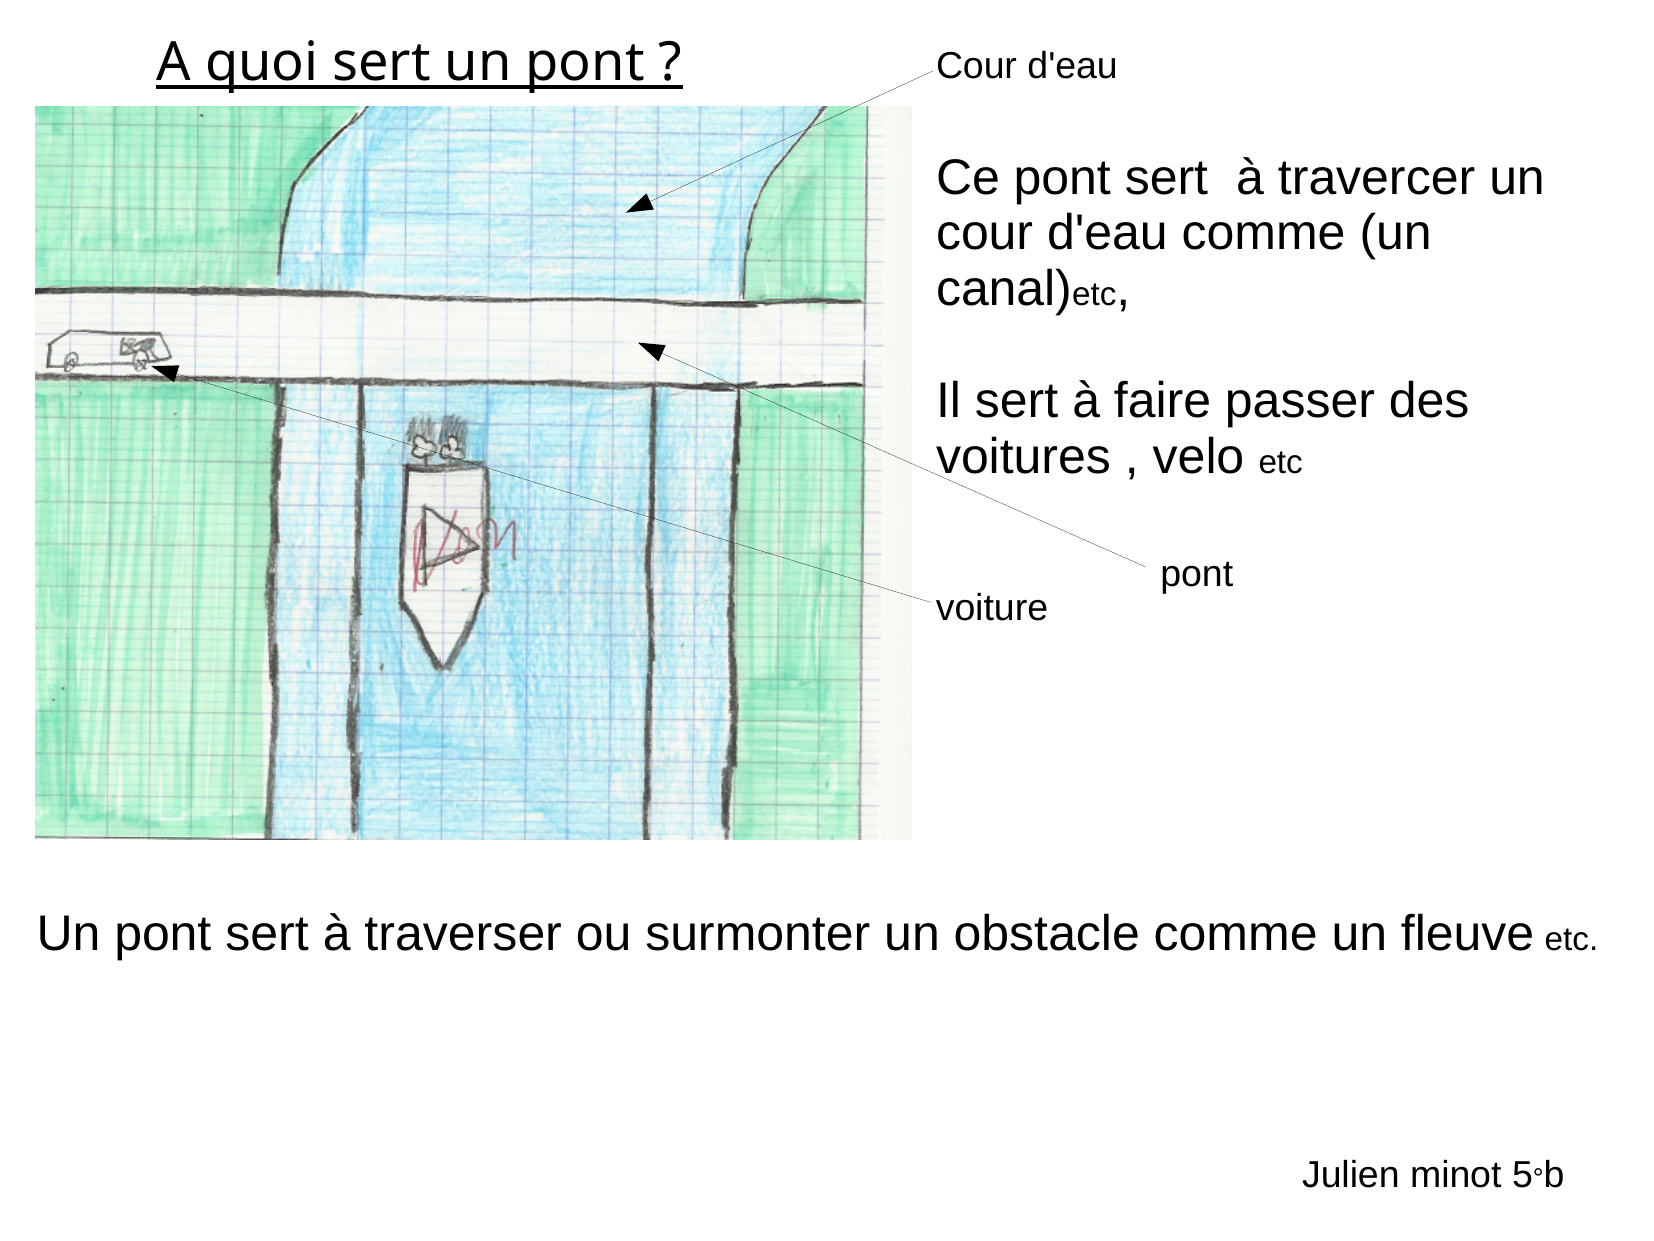

A quoi sert un pont ?
Cour d'eau
Ce pont sert à travercer un cour d'eau comme (un canal)etc,
Il sert à faire passer des voitures , velo etc
pont
voiture
Un pont sert à traverser ou surmonter un obstacle comme un fleuve etc.
Julien minot 5°b